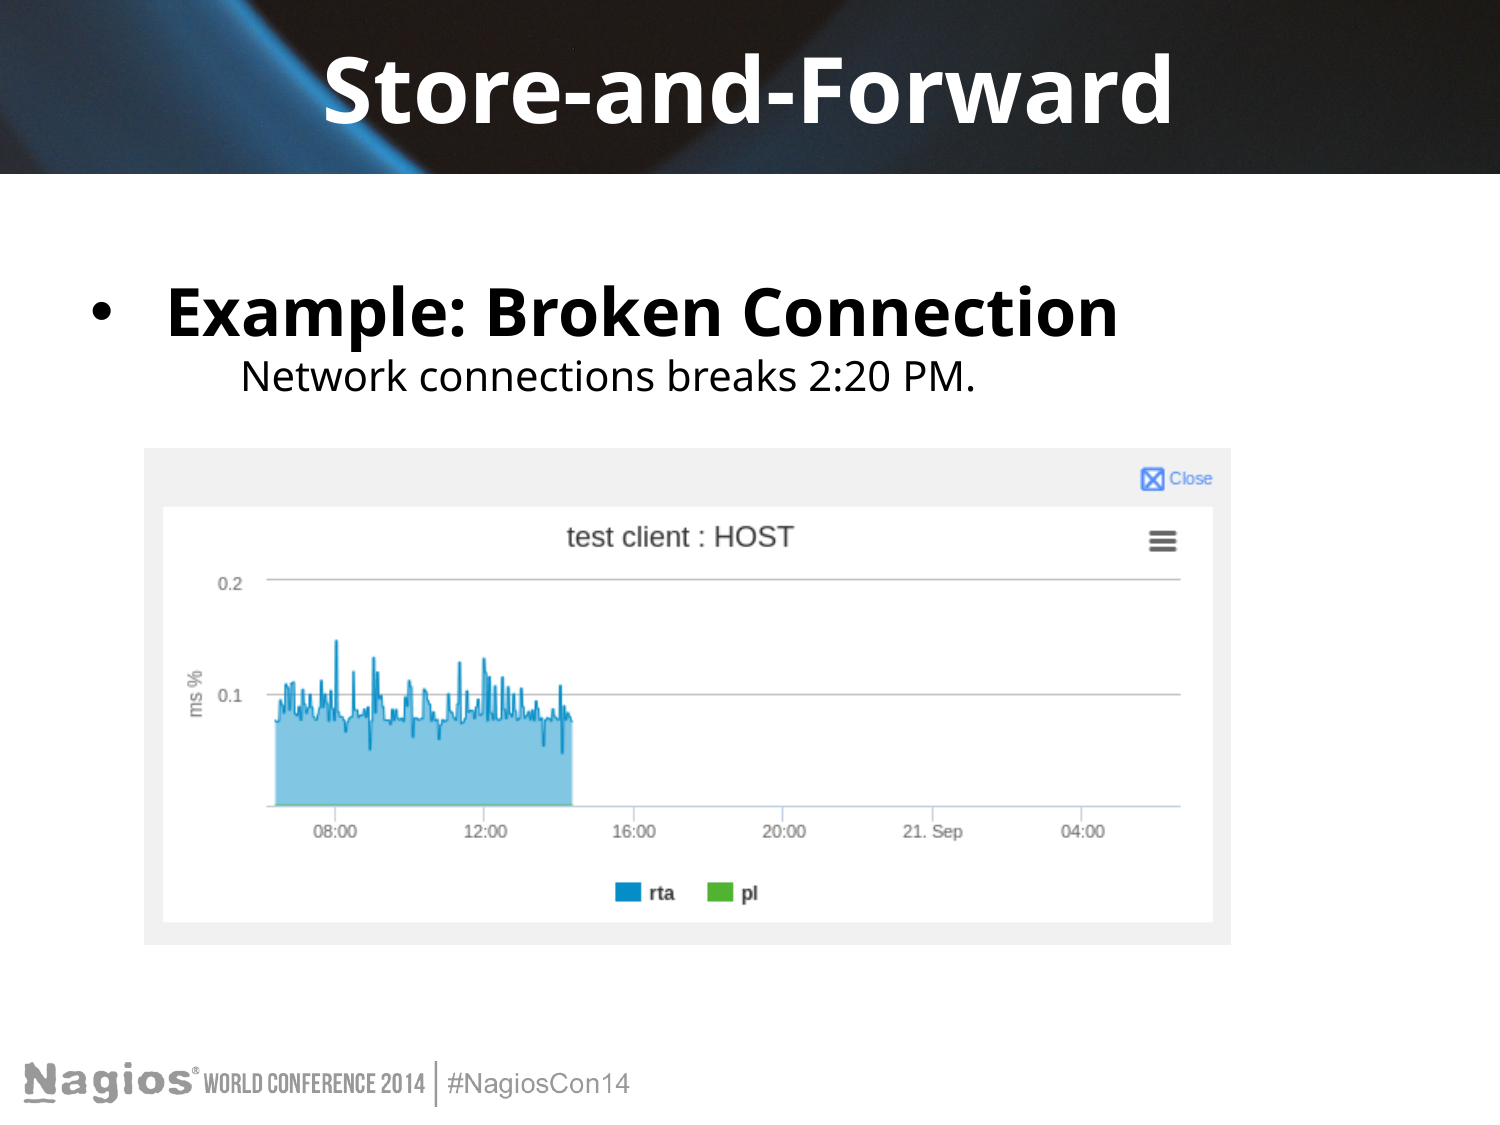

# Store-and-Forward
Example: Broken Connection
Network connections breaks 2:20 PM.